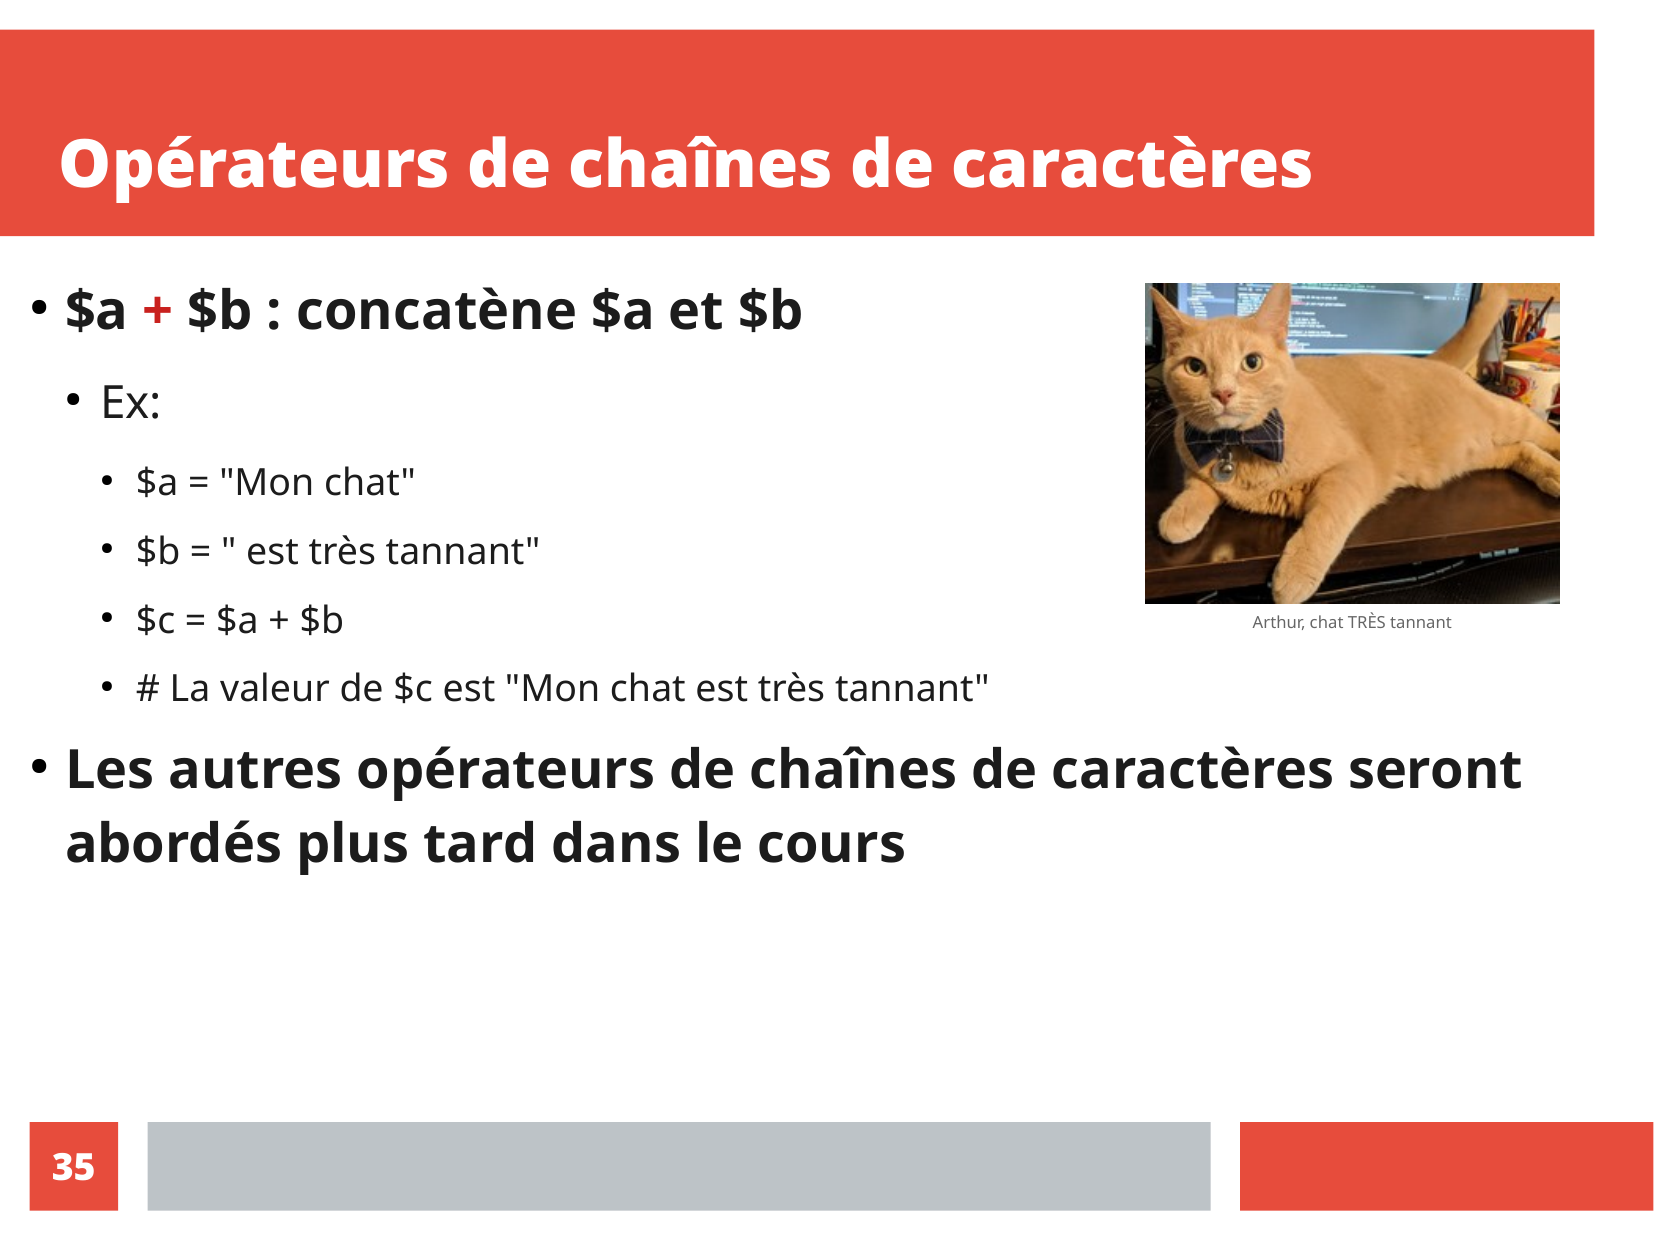

# Opérateurs de chaînes de caractères
$a + $b : concatène $a et $b
Ex:
$a = "Mon chat"
$b = " est très tannant"
$c = $a + $b
# La valeur de $c est "Mon chat est très tannant"
Les autres opérateurs de chaînes de caractères seront abordés plus tard dans le cours
Arthur, chat TRÈS tannant
35